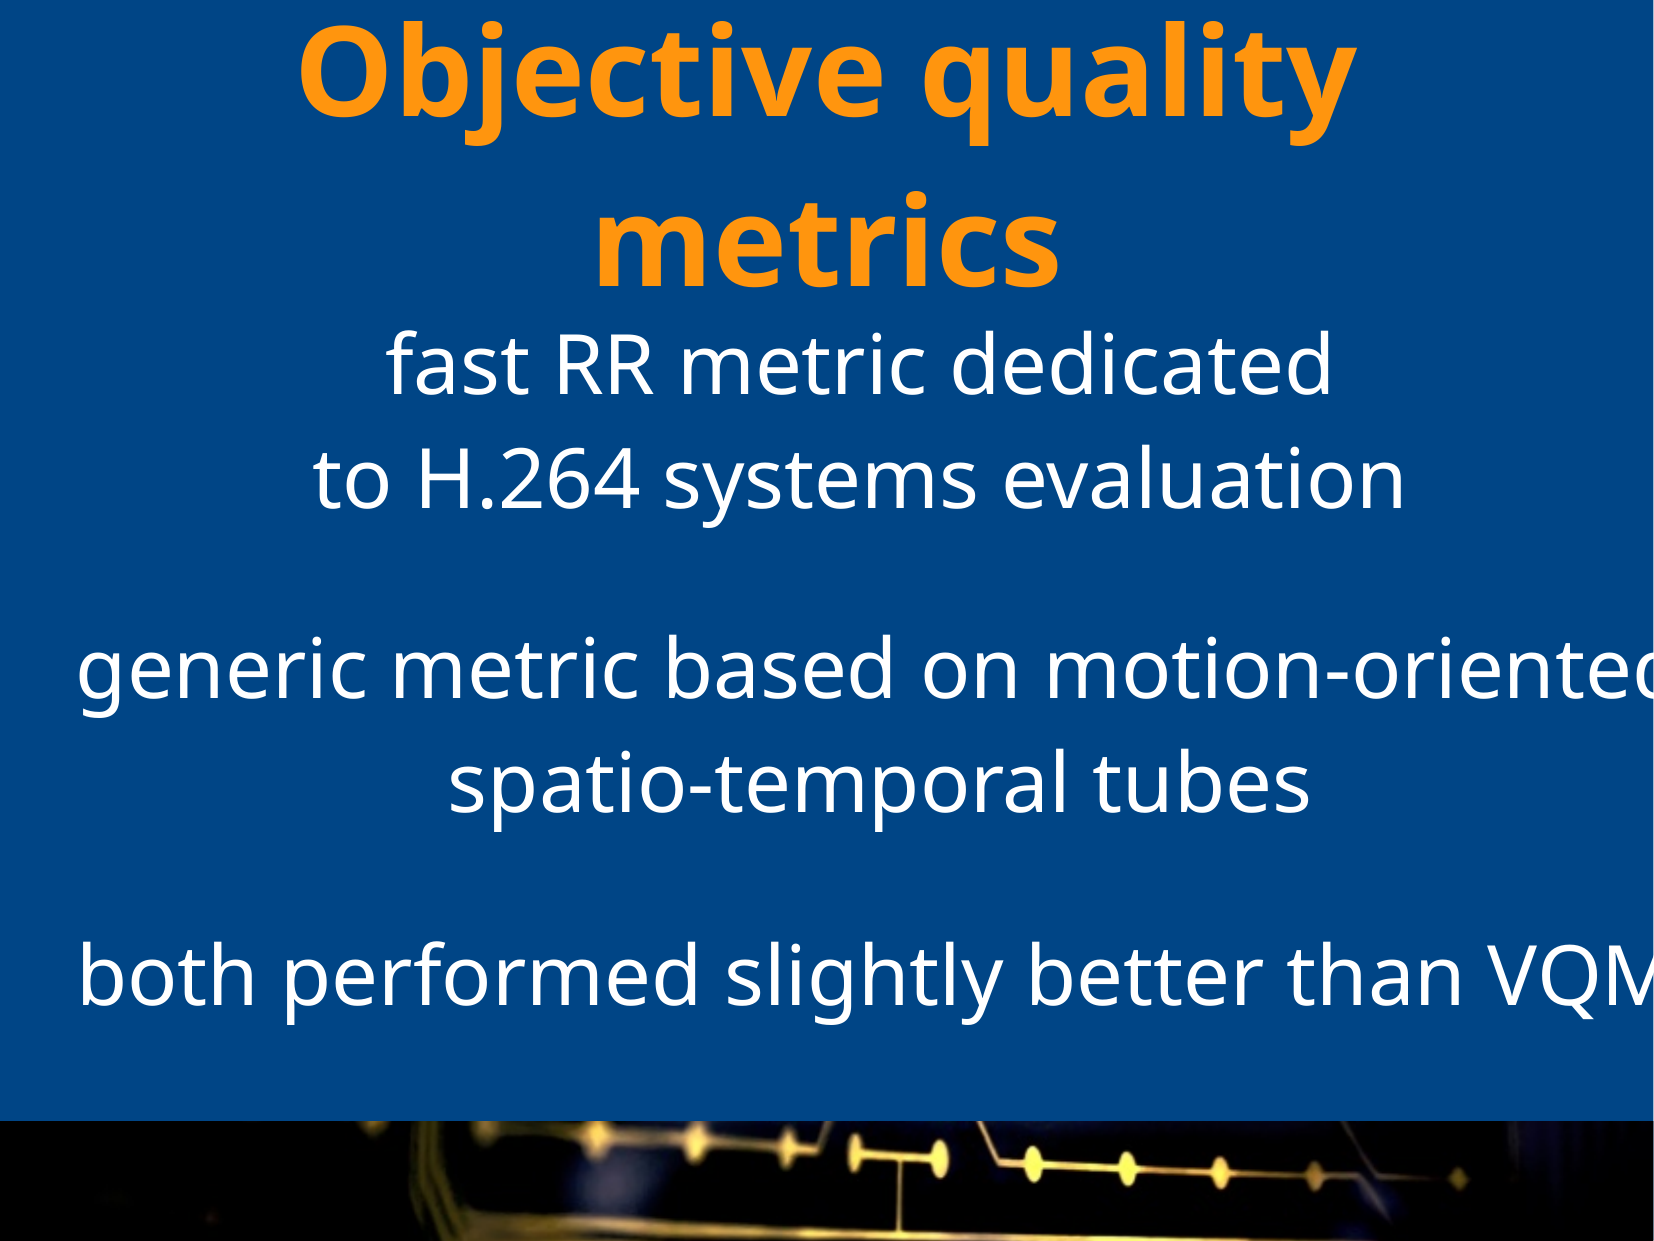

# Objective quality metrics
fast RR metric dedicated
to H.264 systems evaluation
generic metric based on motion-oriented
spatio-temporal tubes
both performed slightly better than VQM
49